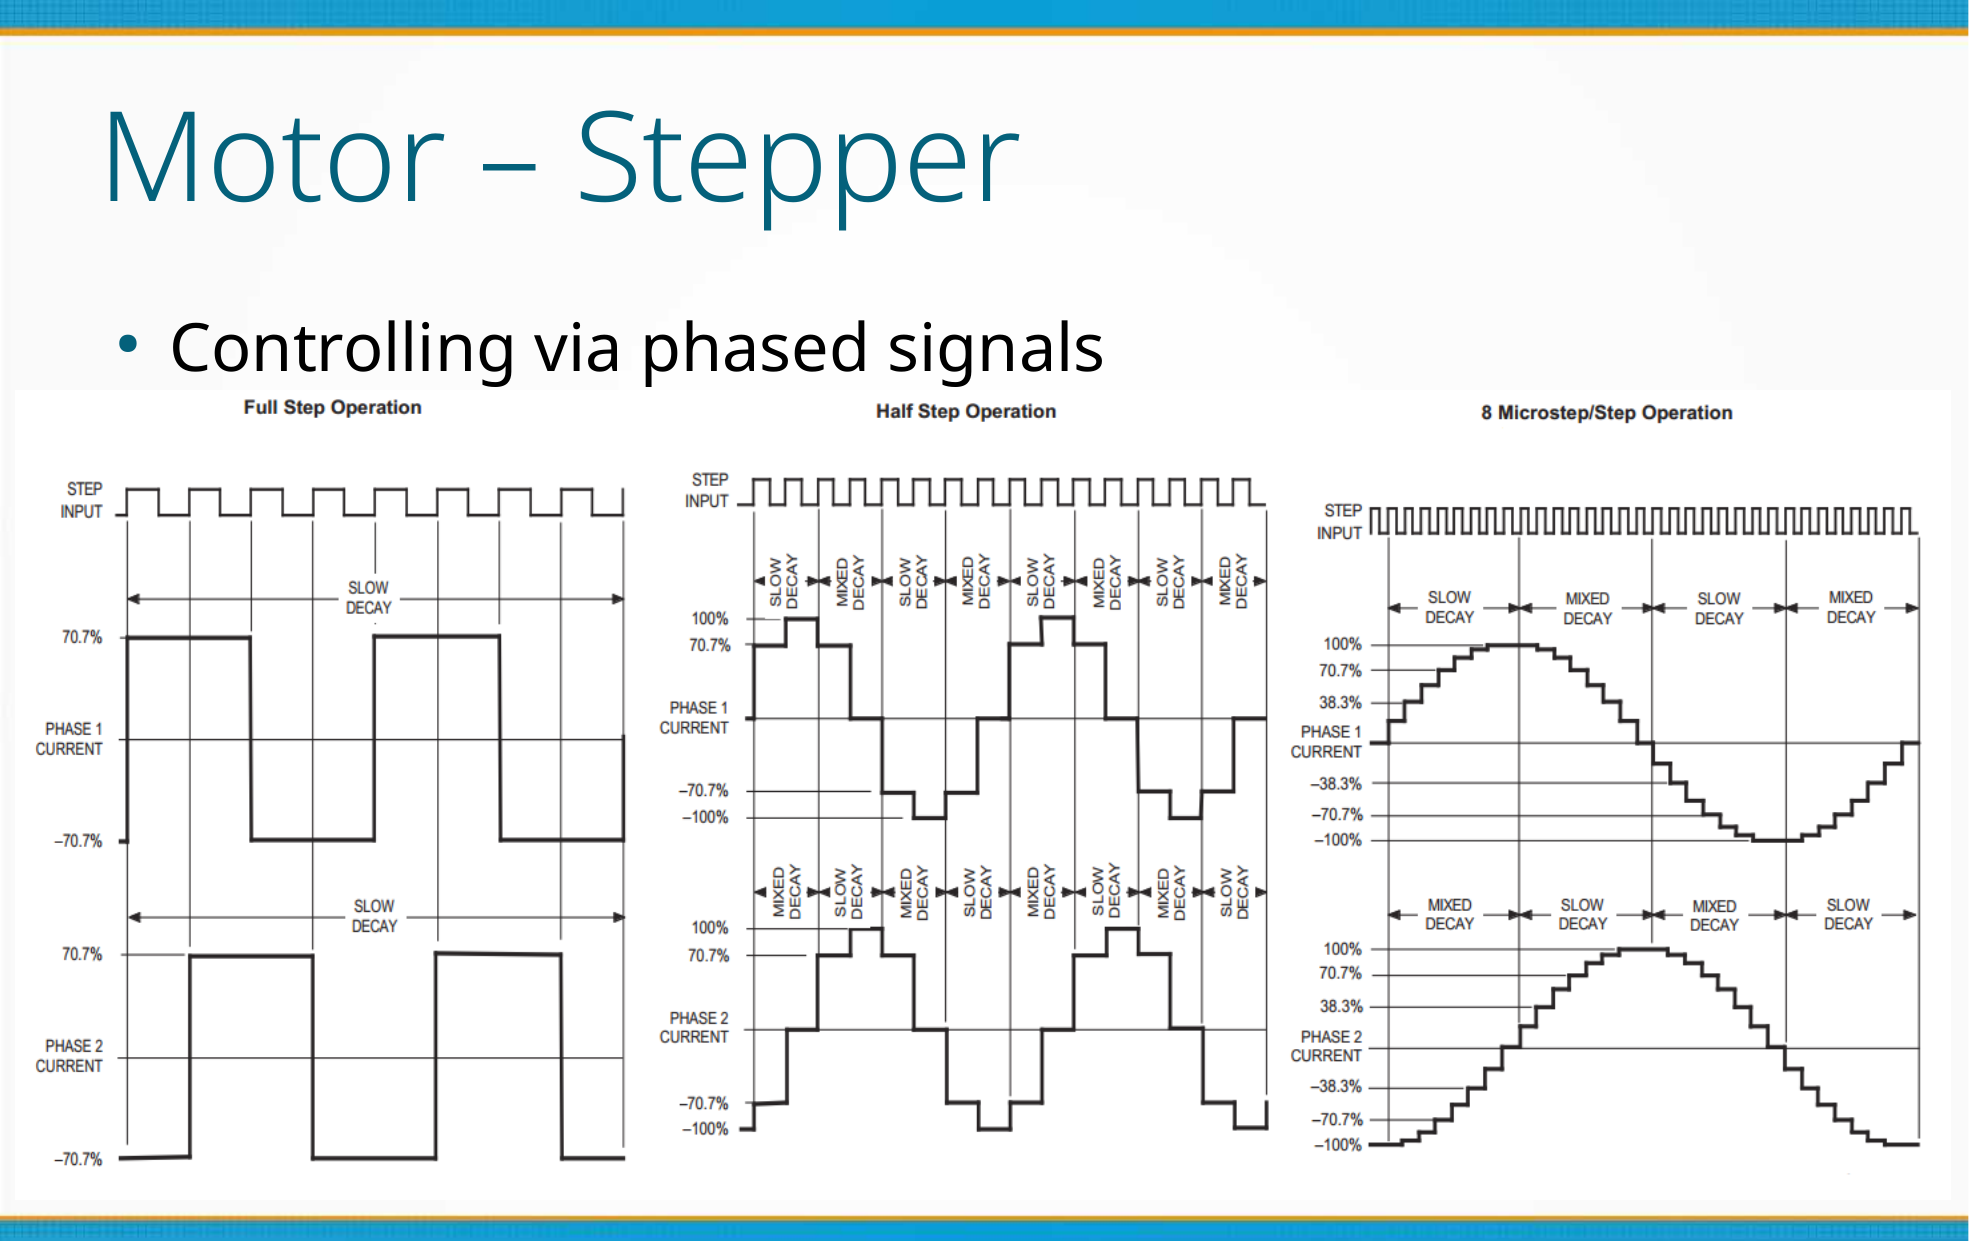

# Motor – Stepper
Controlling via phased signals